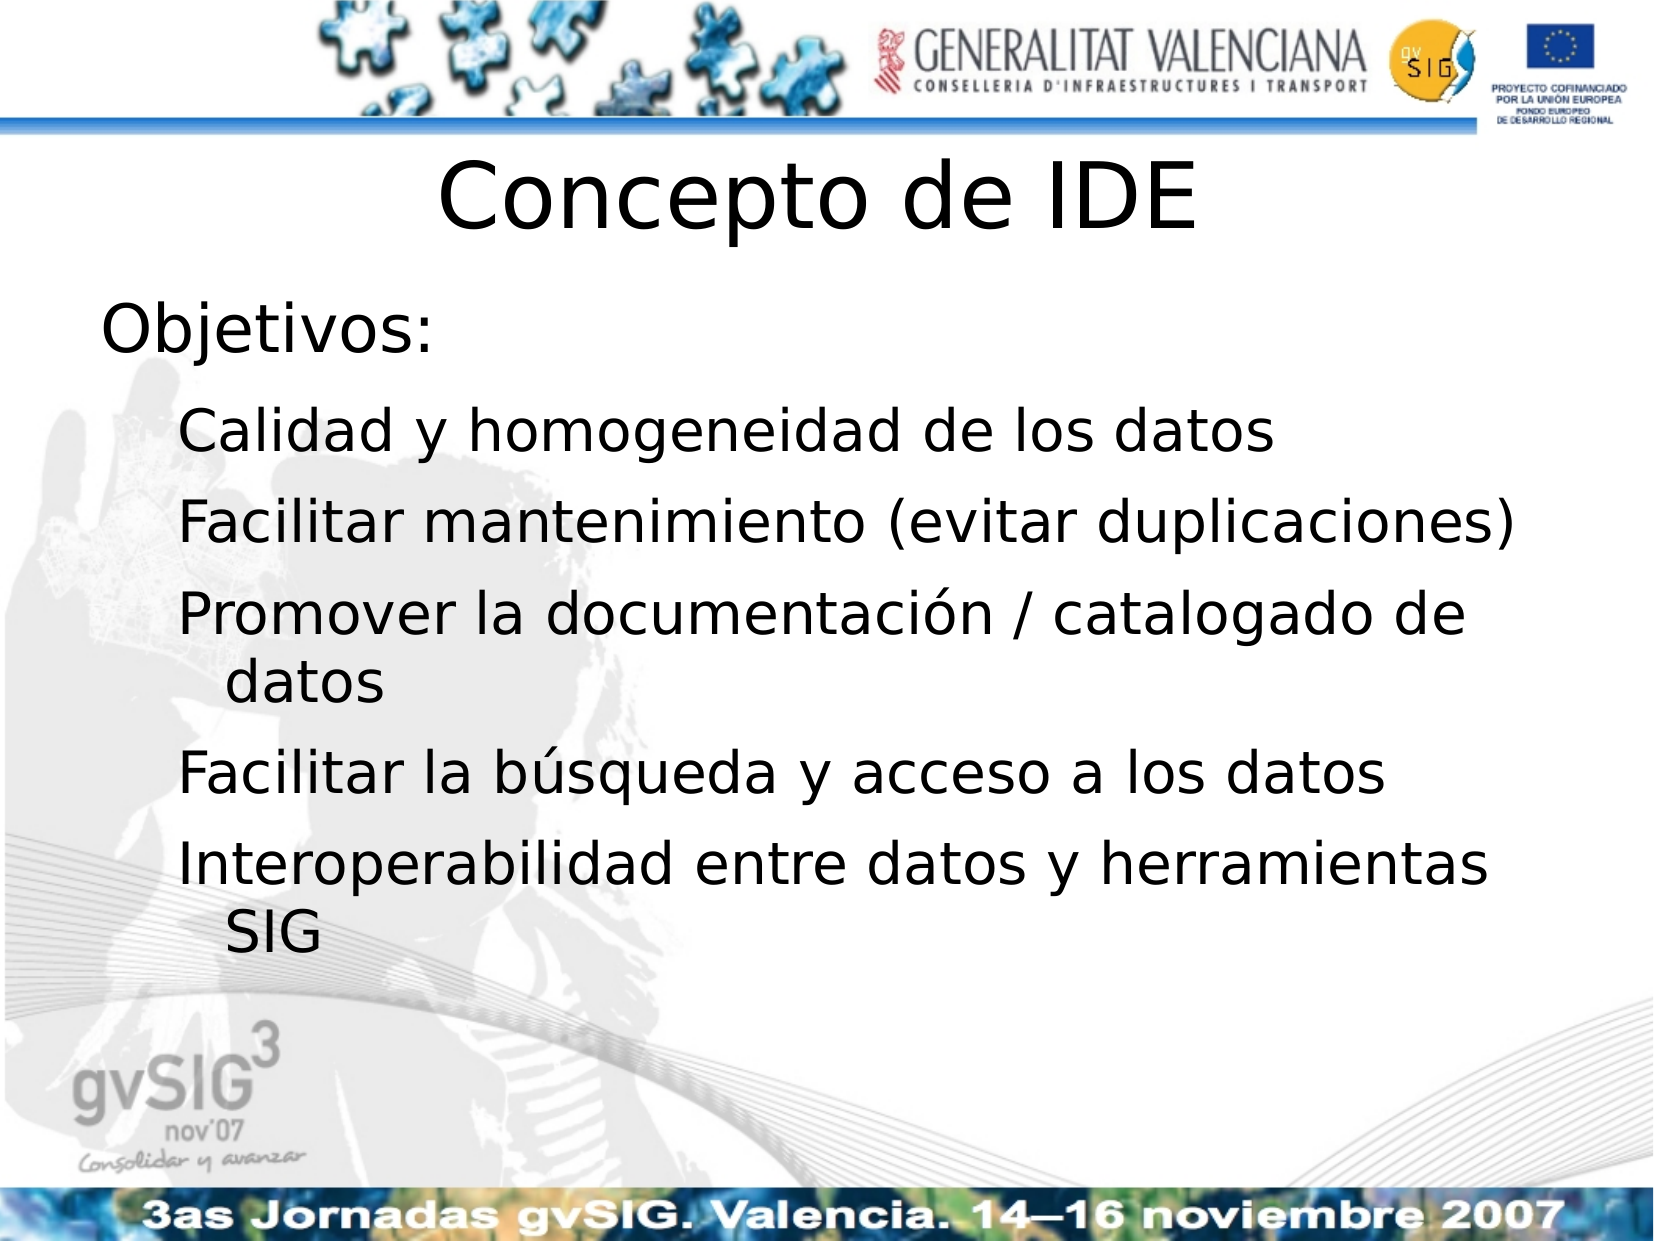

# Concepto de IDE
Objetivos:
Calidad y homogeneidad de los datos
Facilitar mantenimiento (evitar duplicaciones)
Promover la documentación / catalogado de datos
Facilitar la búsqueda y acceso a los datos
Interoperabilidad entre datos y herramientas SIG